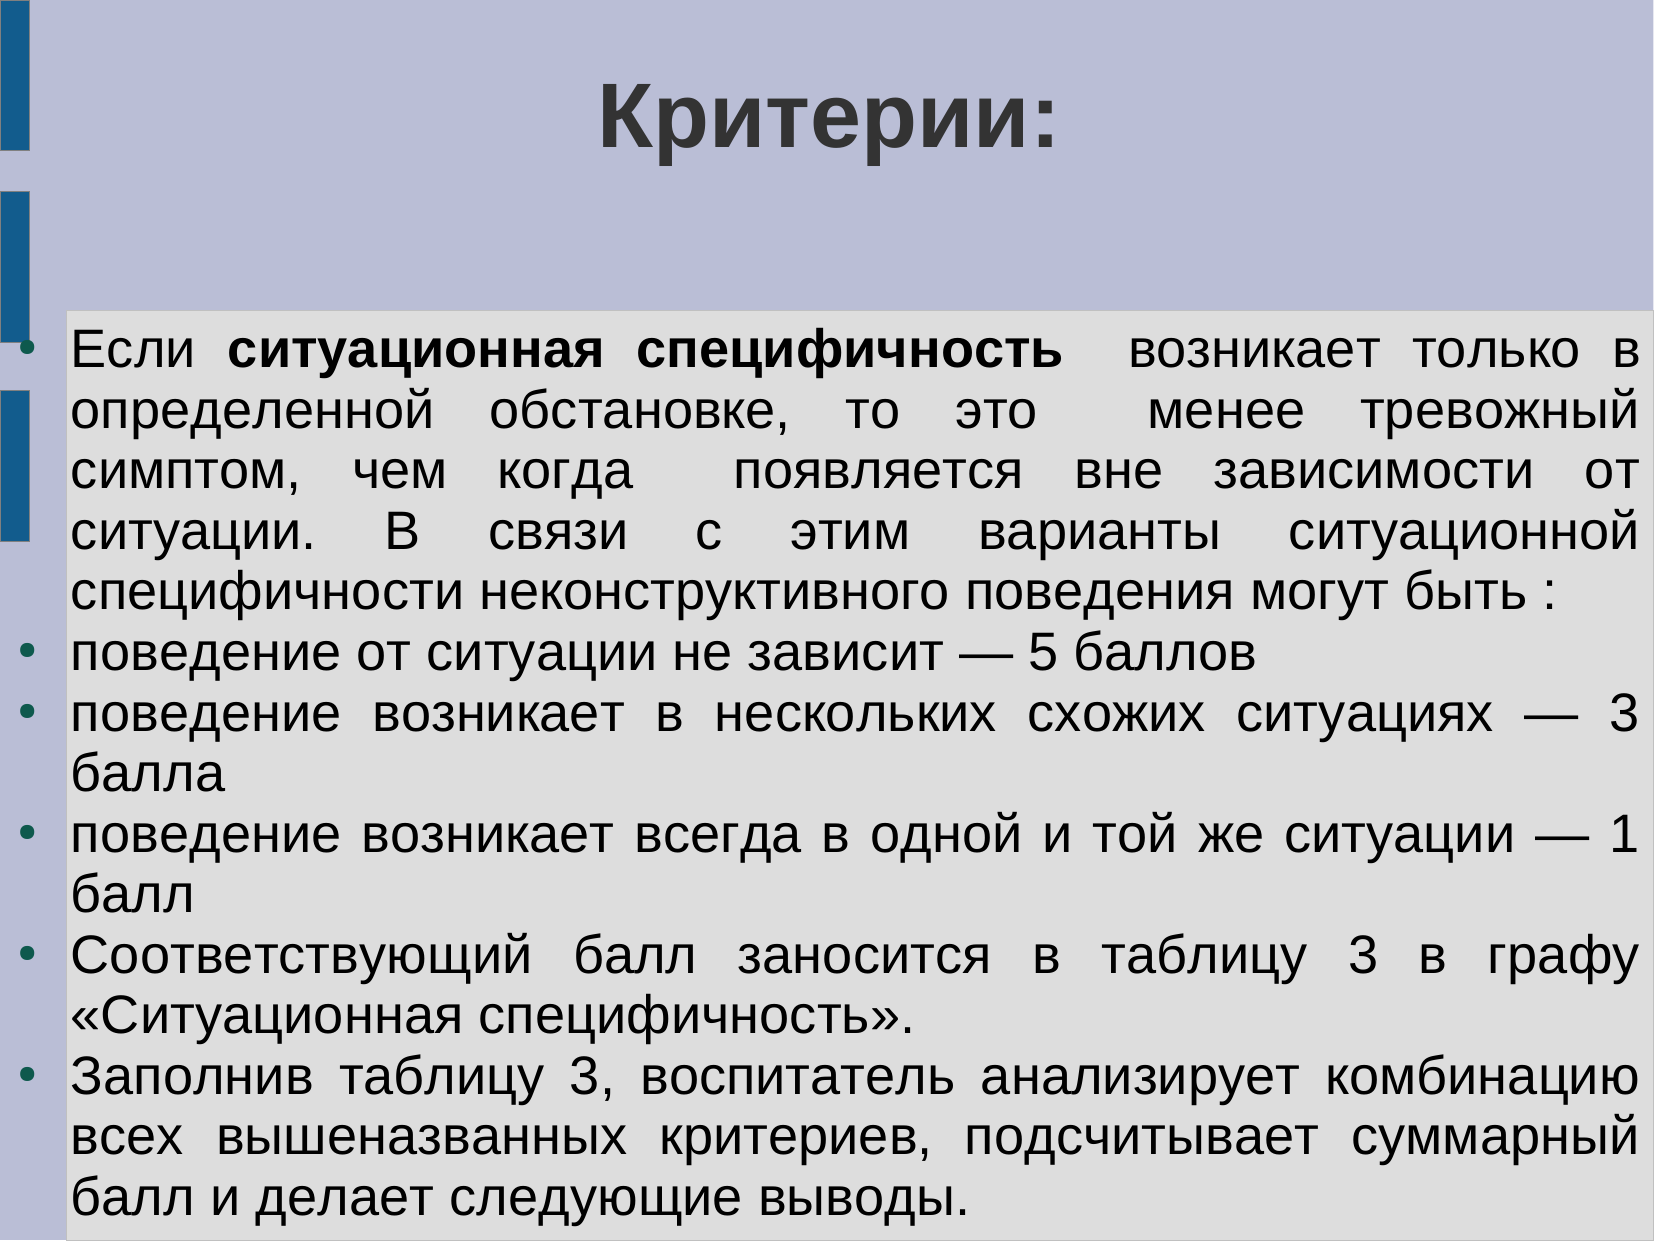

# Критерии:
Если ситуационная специфичность возникает только в определенной обстановке, то это менее тревожный симптом, чем когда появляется вне зависимости от ситуации. В связи с этим варианты ситуационной специфичности неконструктивного поведения могут быть :
поведение от ситуации не зависит — 5 баллов
поведение возникает в нескольких схожих ситуациях — 3 балла
поведение возникает всегда в одной и той же ситуации — 1 балл
Соответствующий балл заносится в таблицу 3 в графу «Ситуационная специфичность».
Заполнив таблицу 3, воспитатель анализирует комбинацию всех вышеназванных критериев, подсчитывает суммарный балл и делает следующие выводы.